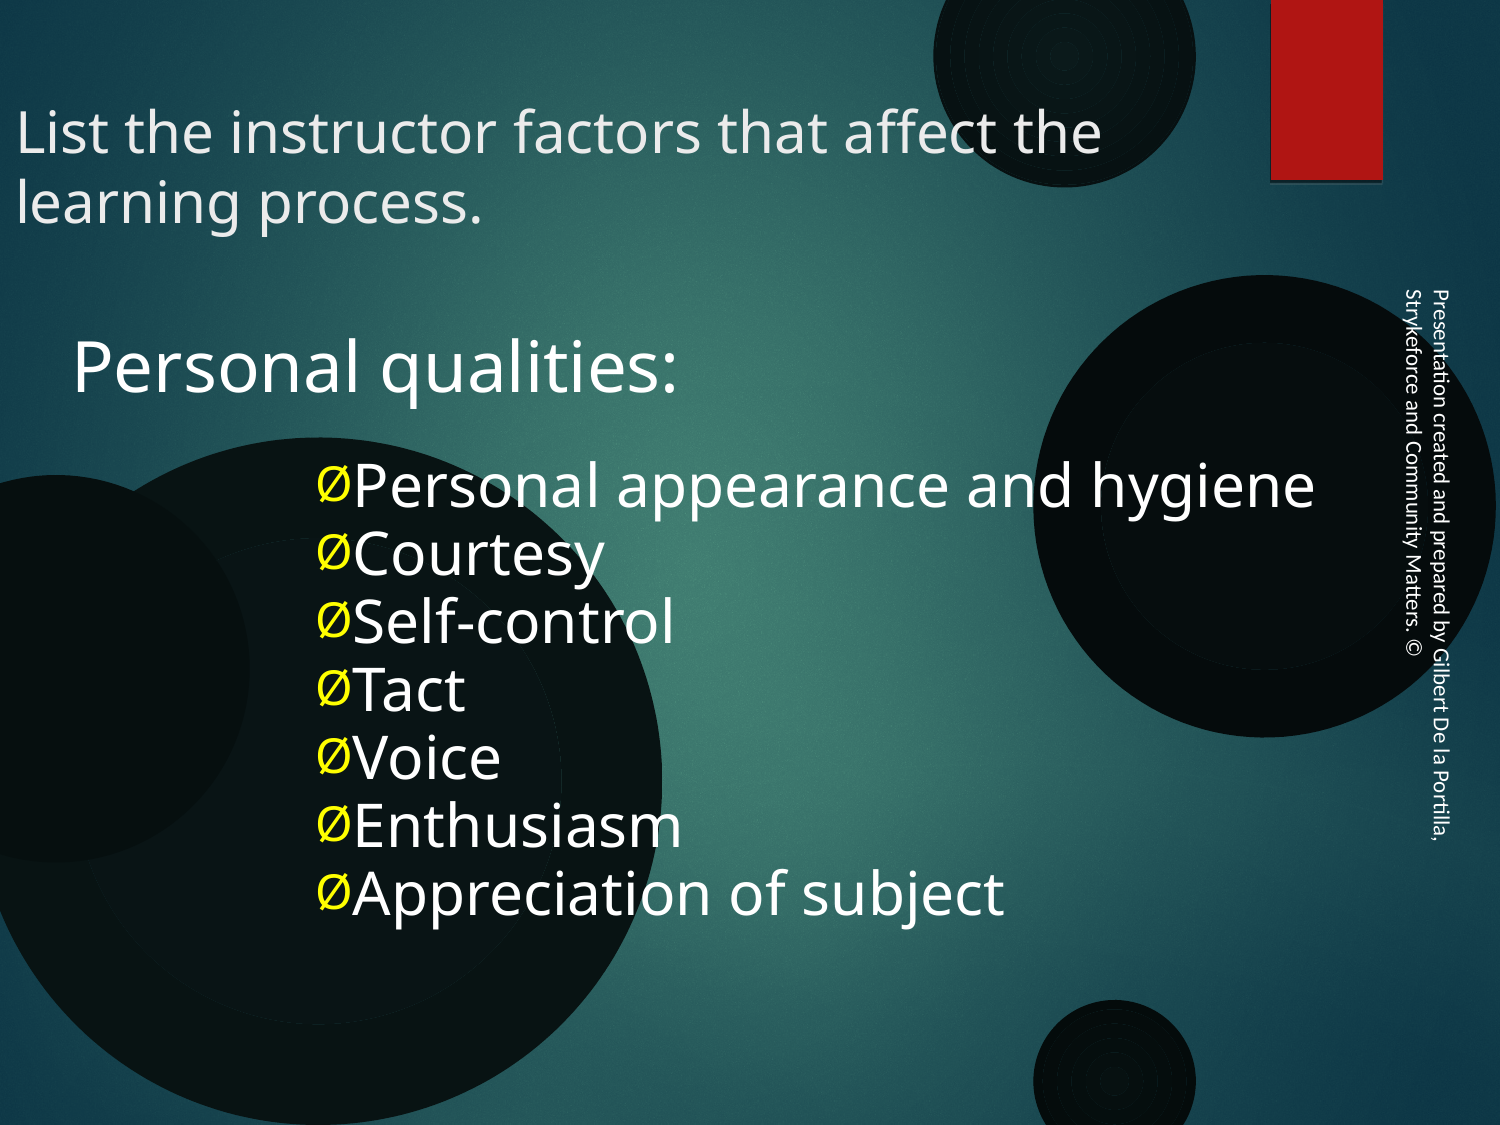

# List the instructor factors that affect the learning process.
Personal qualities:
Personal appearance and hygiene
Courtesy
Self-control
Tact
Voice
Enthusiasm
Appreciation of subject
Presentation created and prepared by Gilbert De la Portilla, Strykeforce and Community Matters. ©